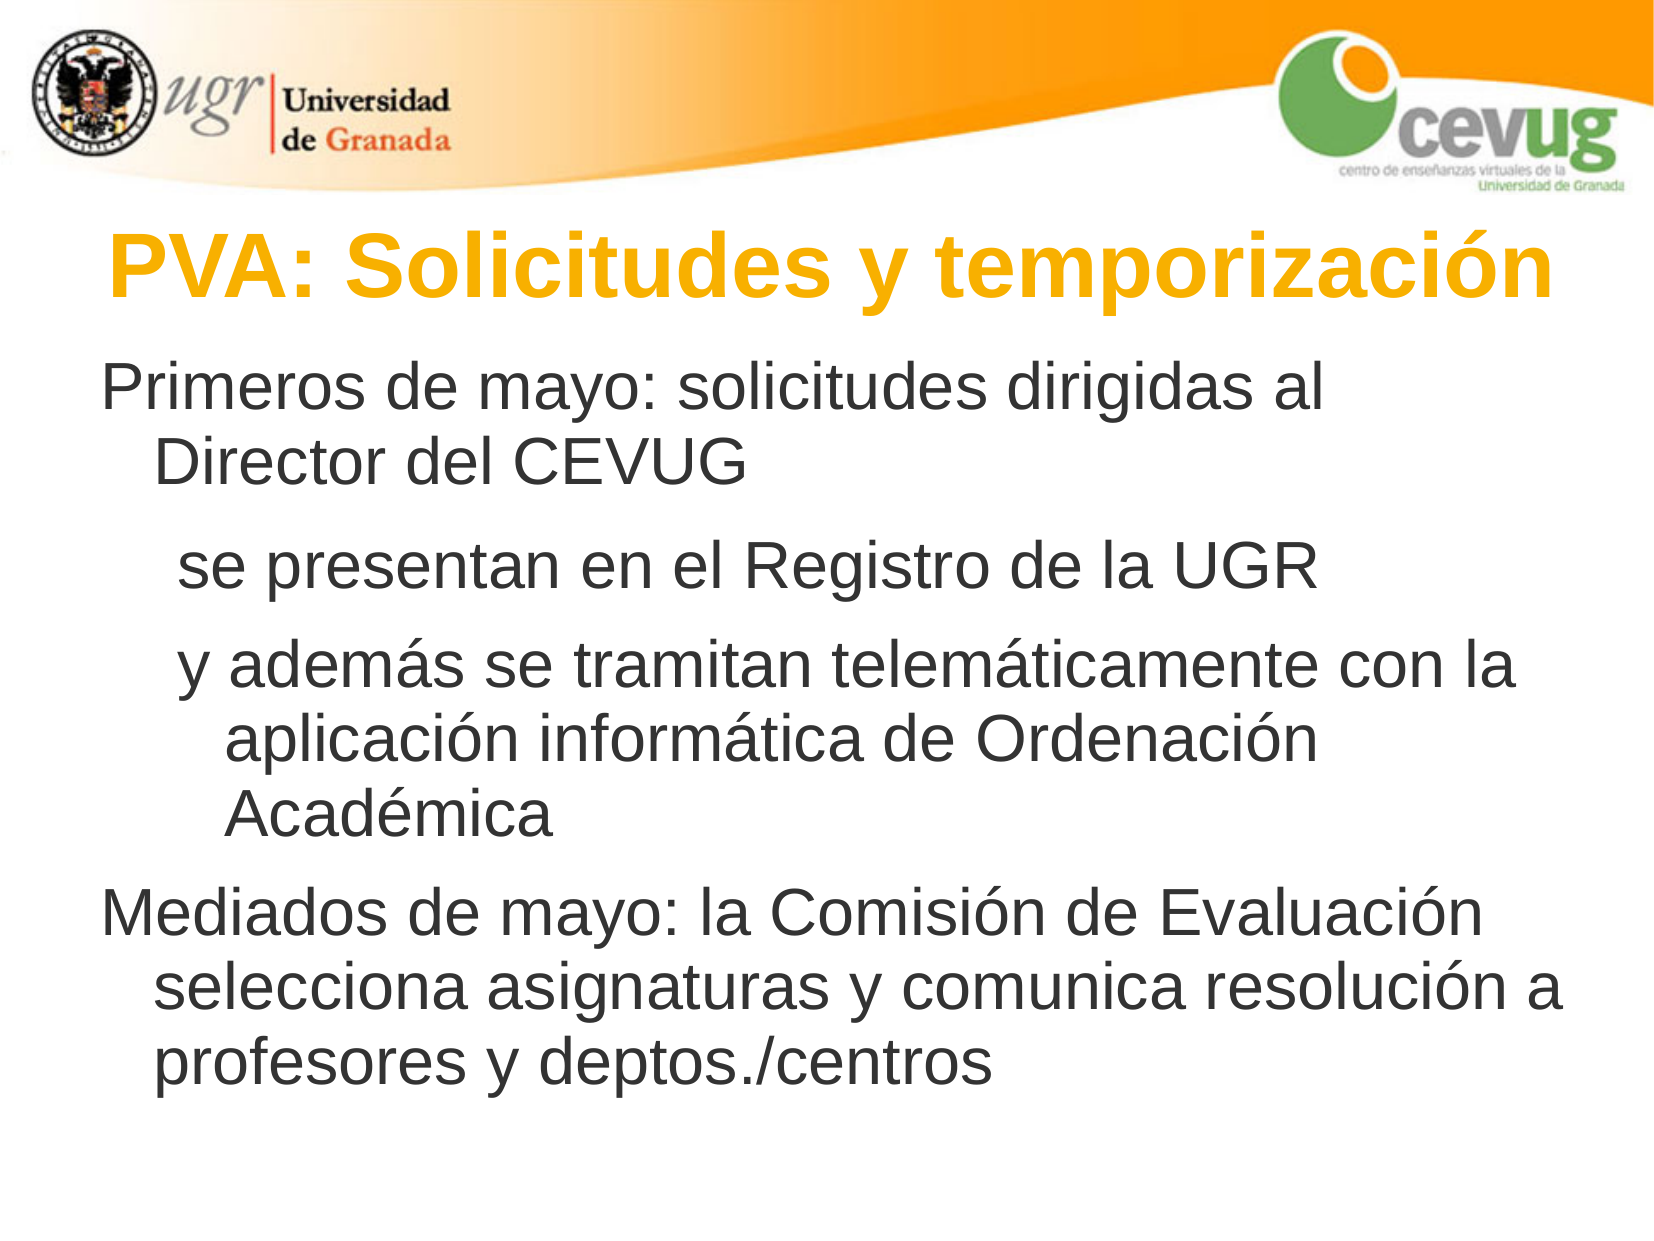

# PVA: Solicitudes y temporización
Primeros de mayo: solicitudes dirigidas al Director del CEVUG
se presentan en el Registro de la UGR
y además se tramitan telemáticamente con la aplicación informática de Ordenación Académica
Mediados de mayo: la Comisión de Evaluación selecciona asignaturas y comunica resolución a profesores y deptos./centros